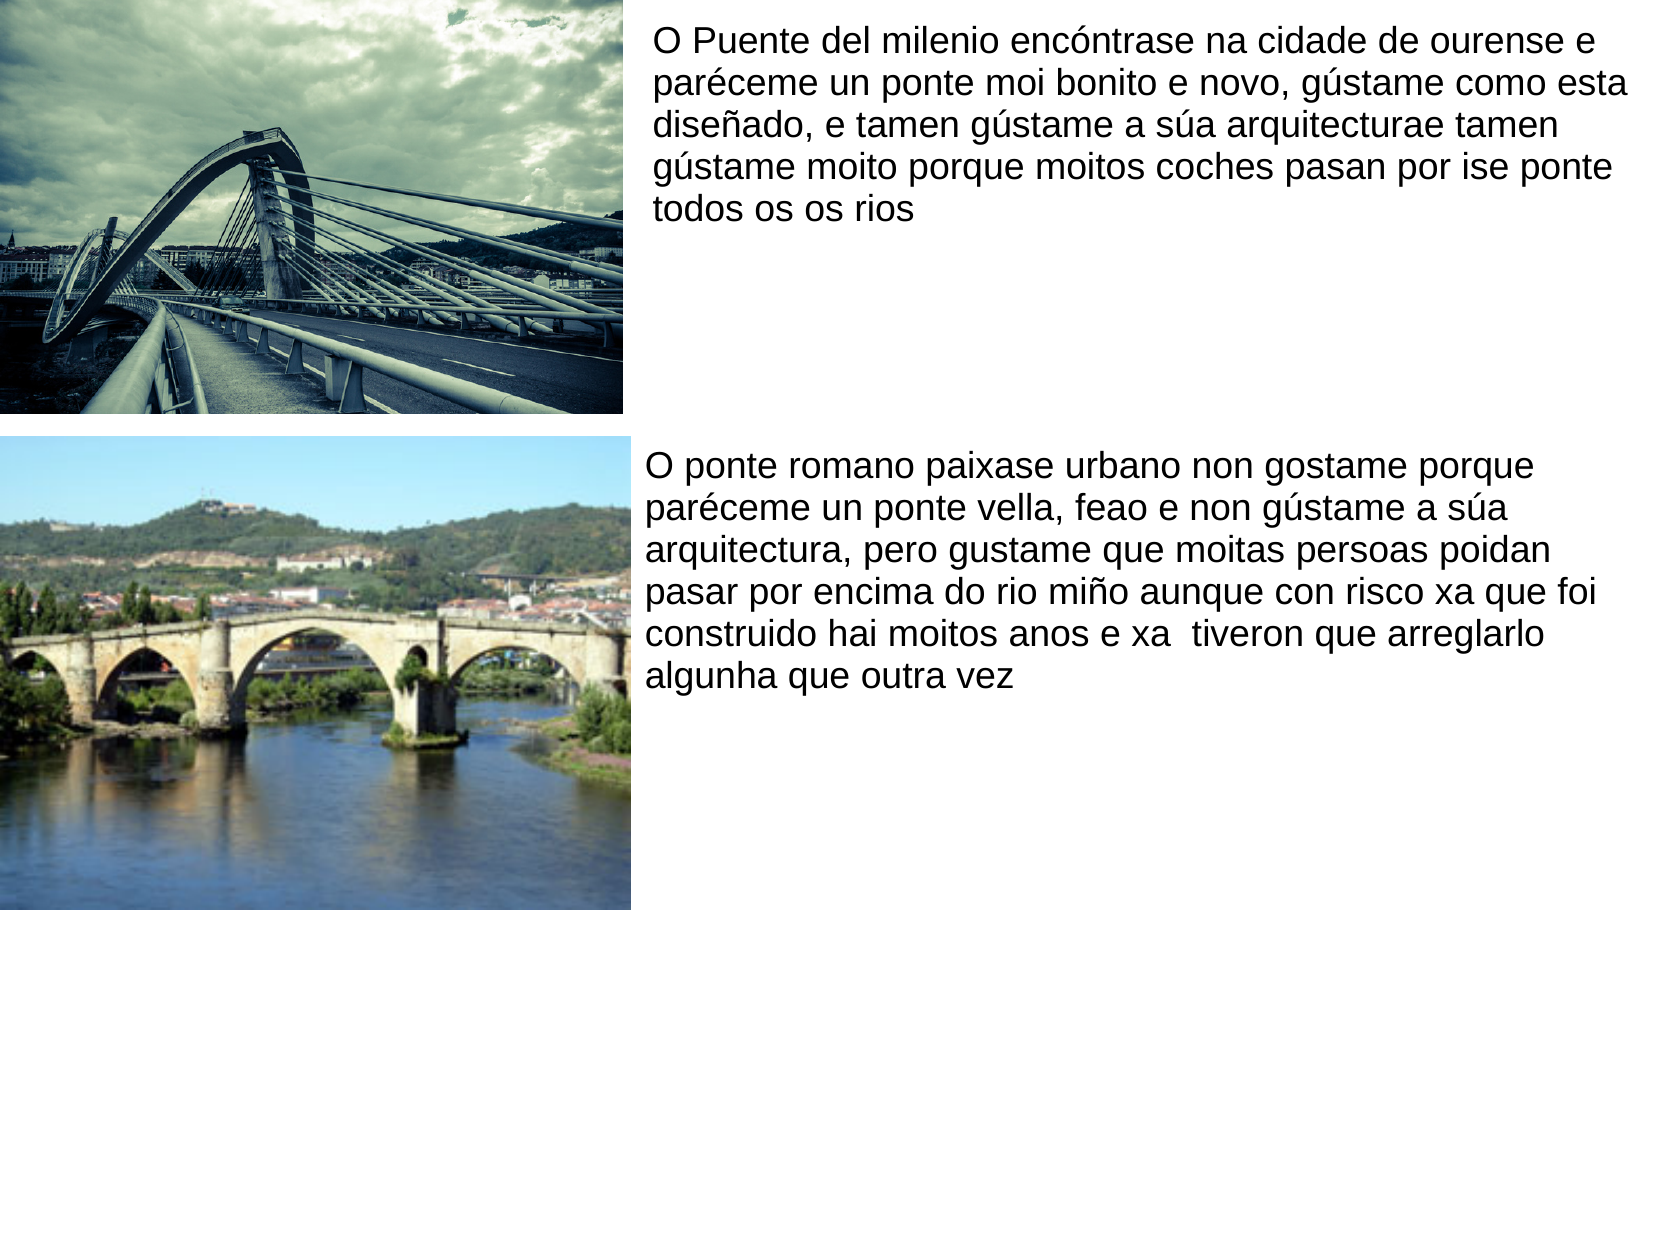

O Puente del milenio encóntrase na cidade de ourense e paréceme un ponte moi bonito e novo, gústame como esta diseñado, e tamen gústame a súa arquitecturae tamen gústame moito porque moitos coches pasan por ise ponte todos os os rios
O ponte romano paixase urbano non gostame porque paréceme un ponte vella, feao e non gústame a súa arquitectura, pero gustame que moitas persoas poidan pasar por encima do rio miño aunque con risco xa que foi construido hai moitos anos e xa tiveron que arreglarlo algunha que outra vez